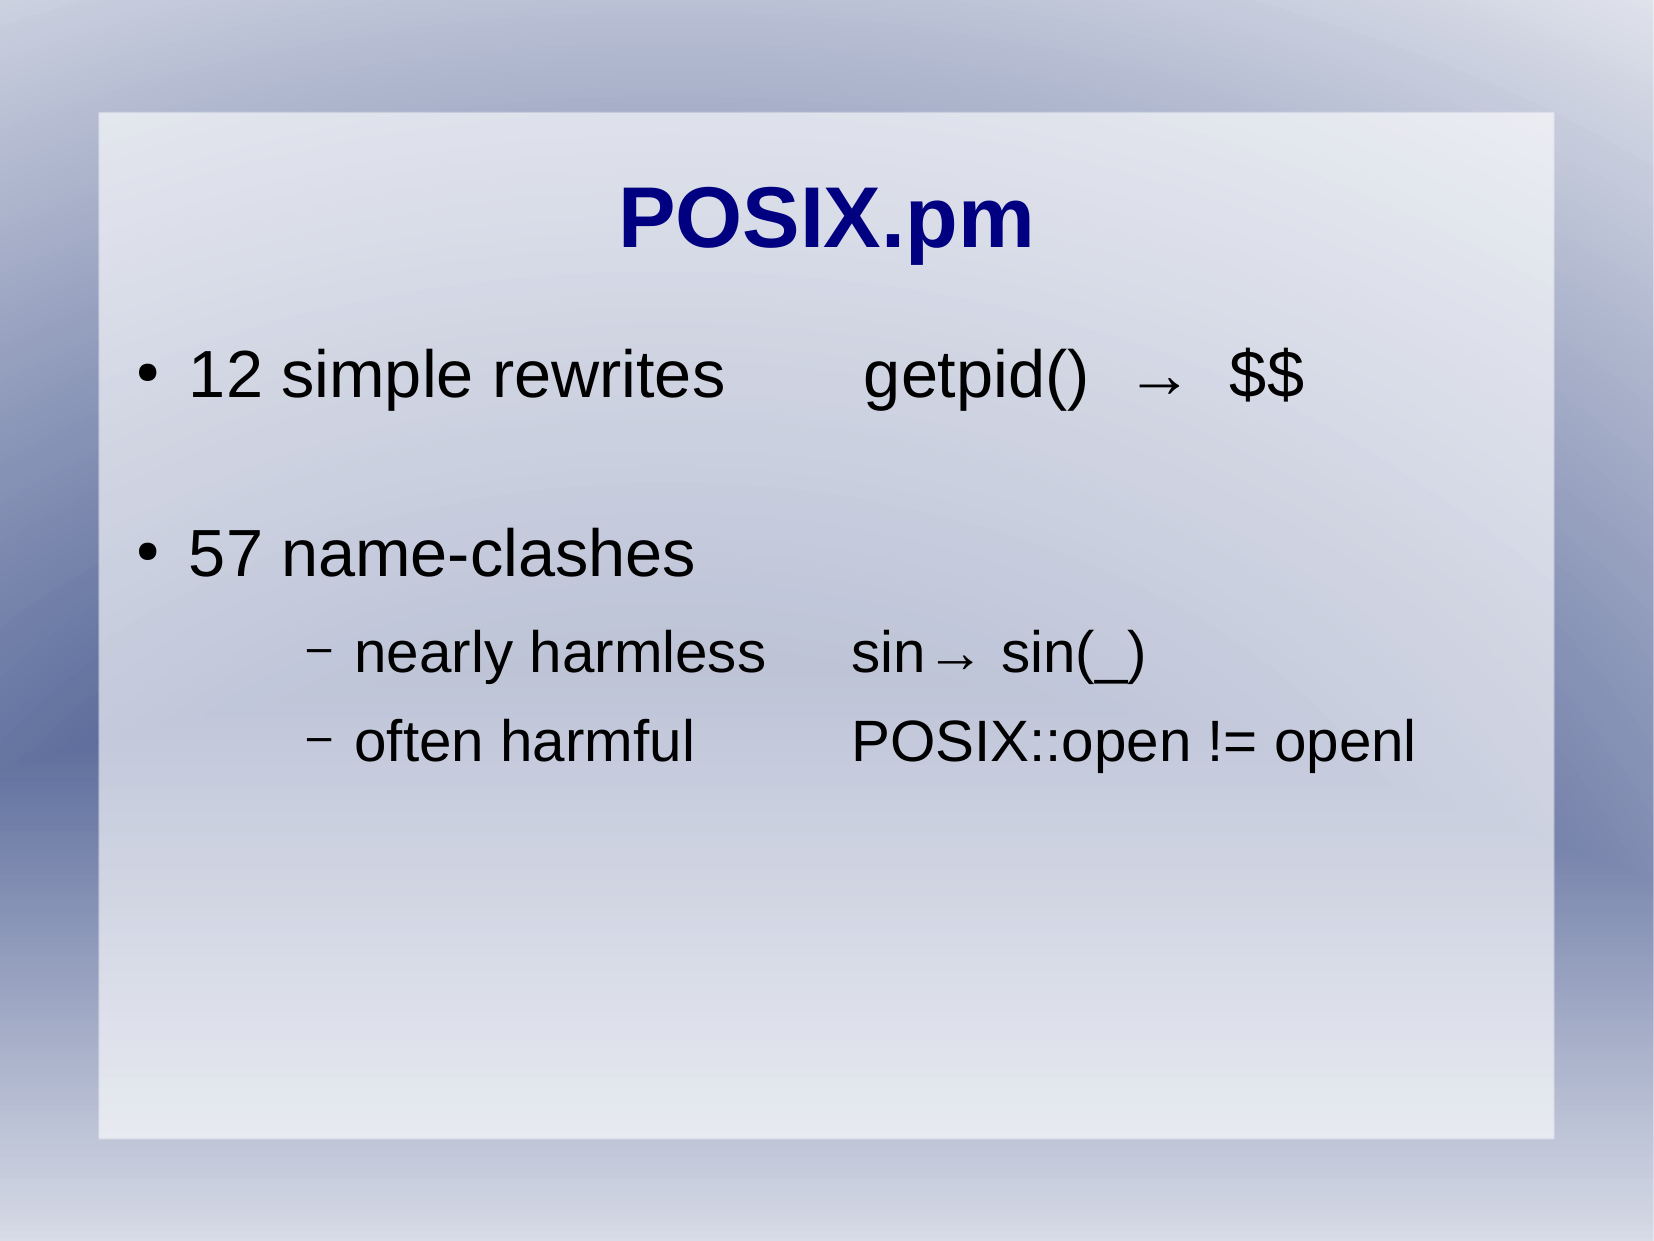

# POSIX.pm
12 simple rewrites		getpid() → $$
57 name-clashes
nearly harmless		sin	→ sin(_)
often harmful			POSIX::open != openl